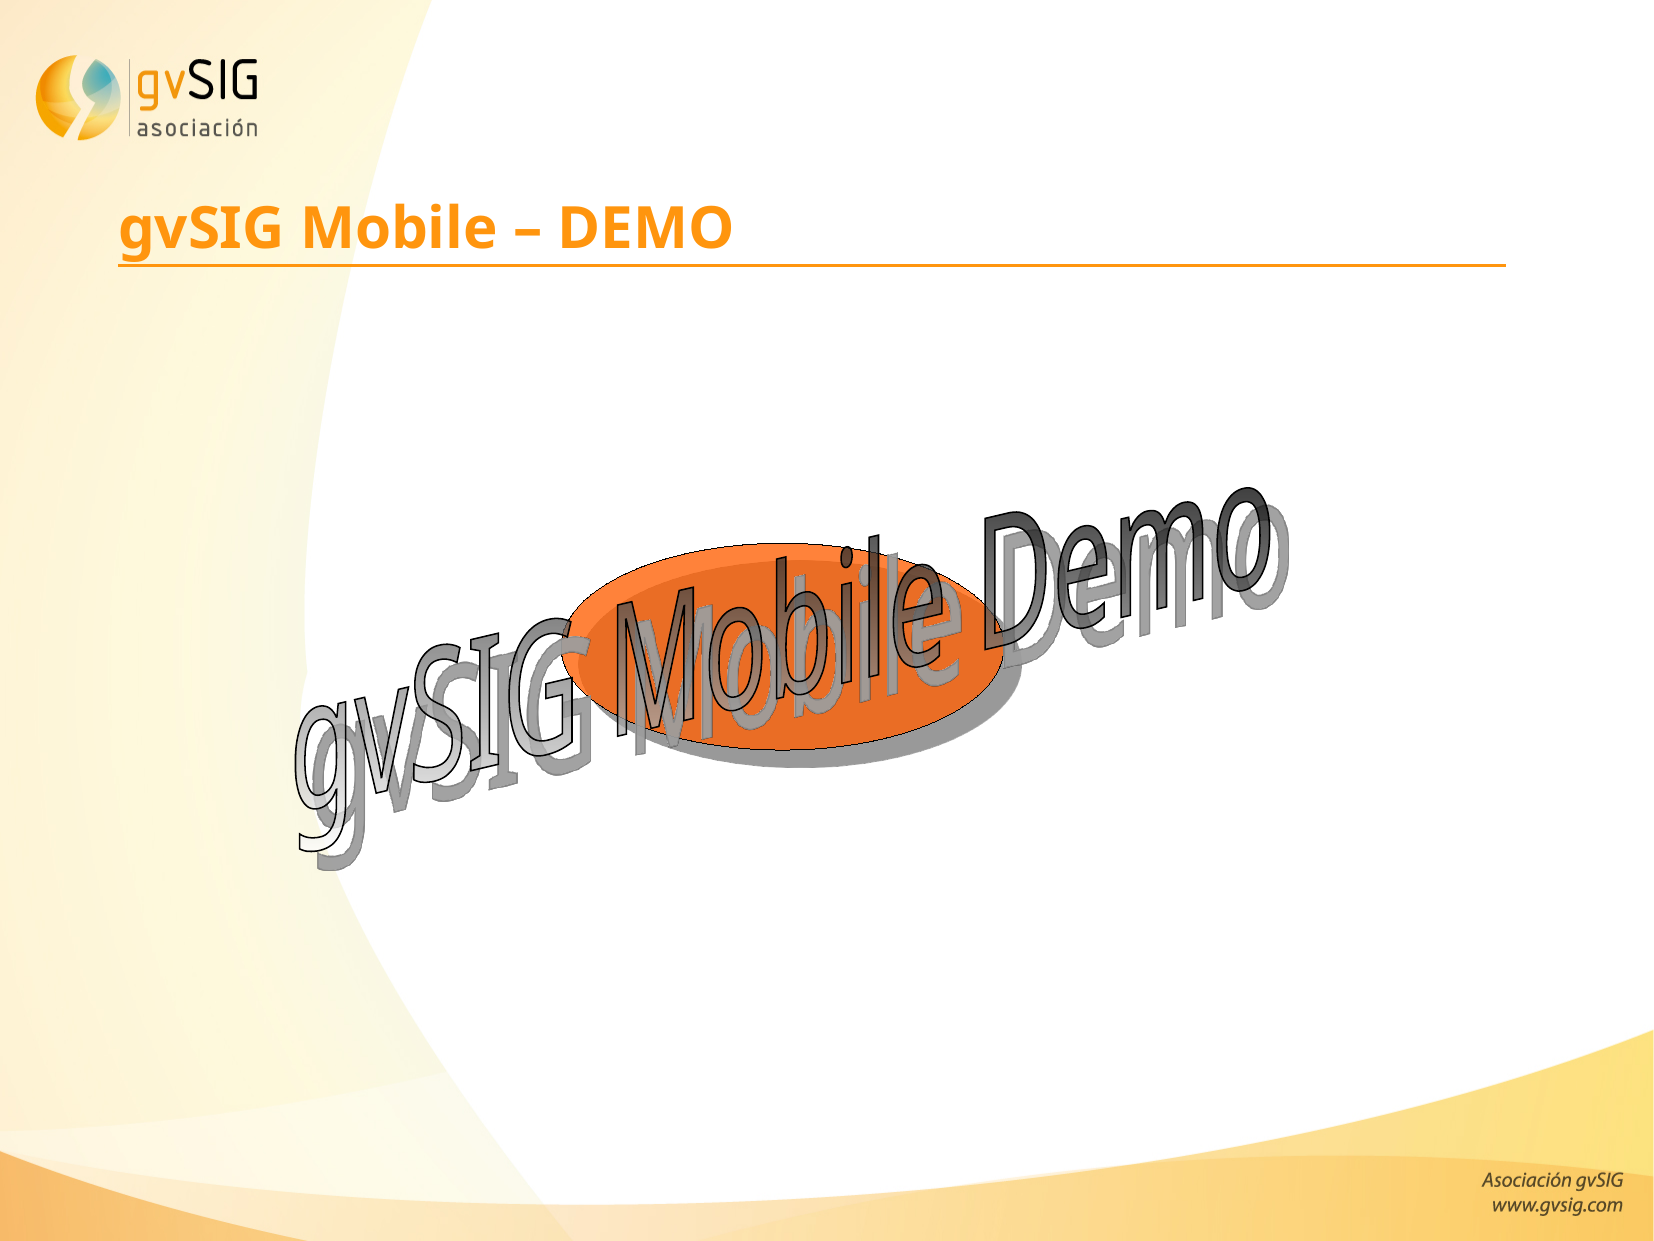

# gvSIG Mobile – DEMO
gvSIG Mobile Demo